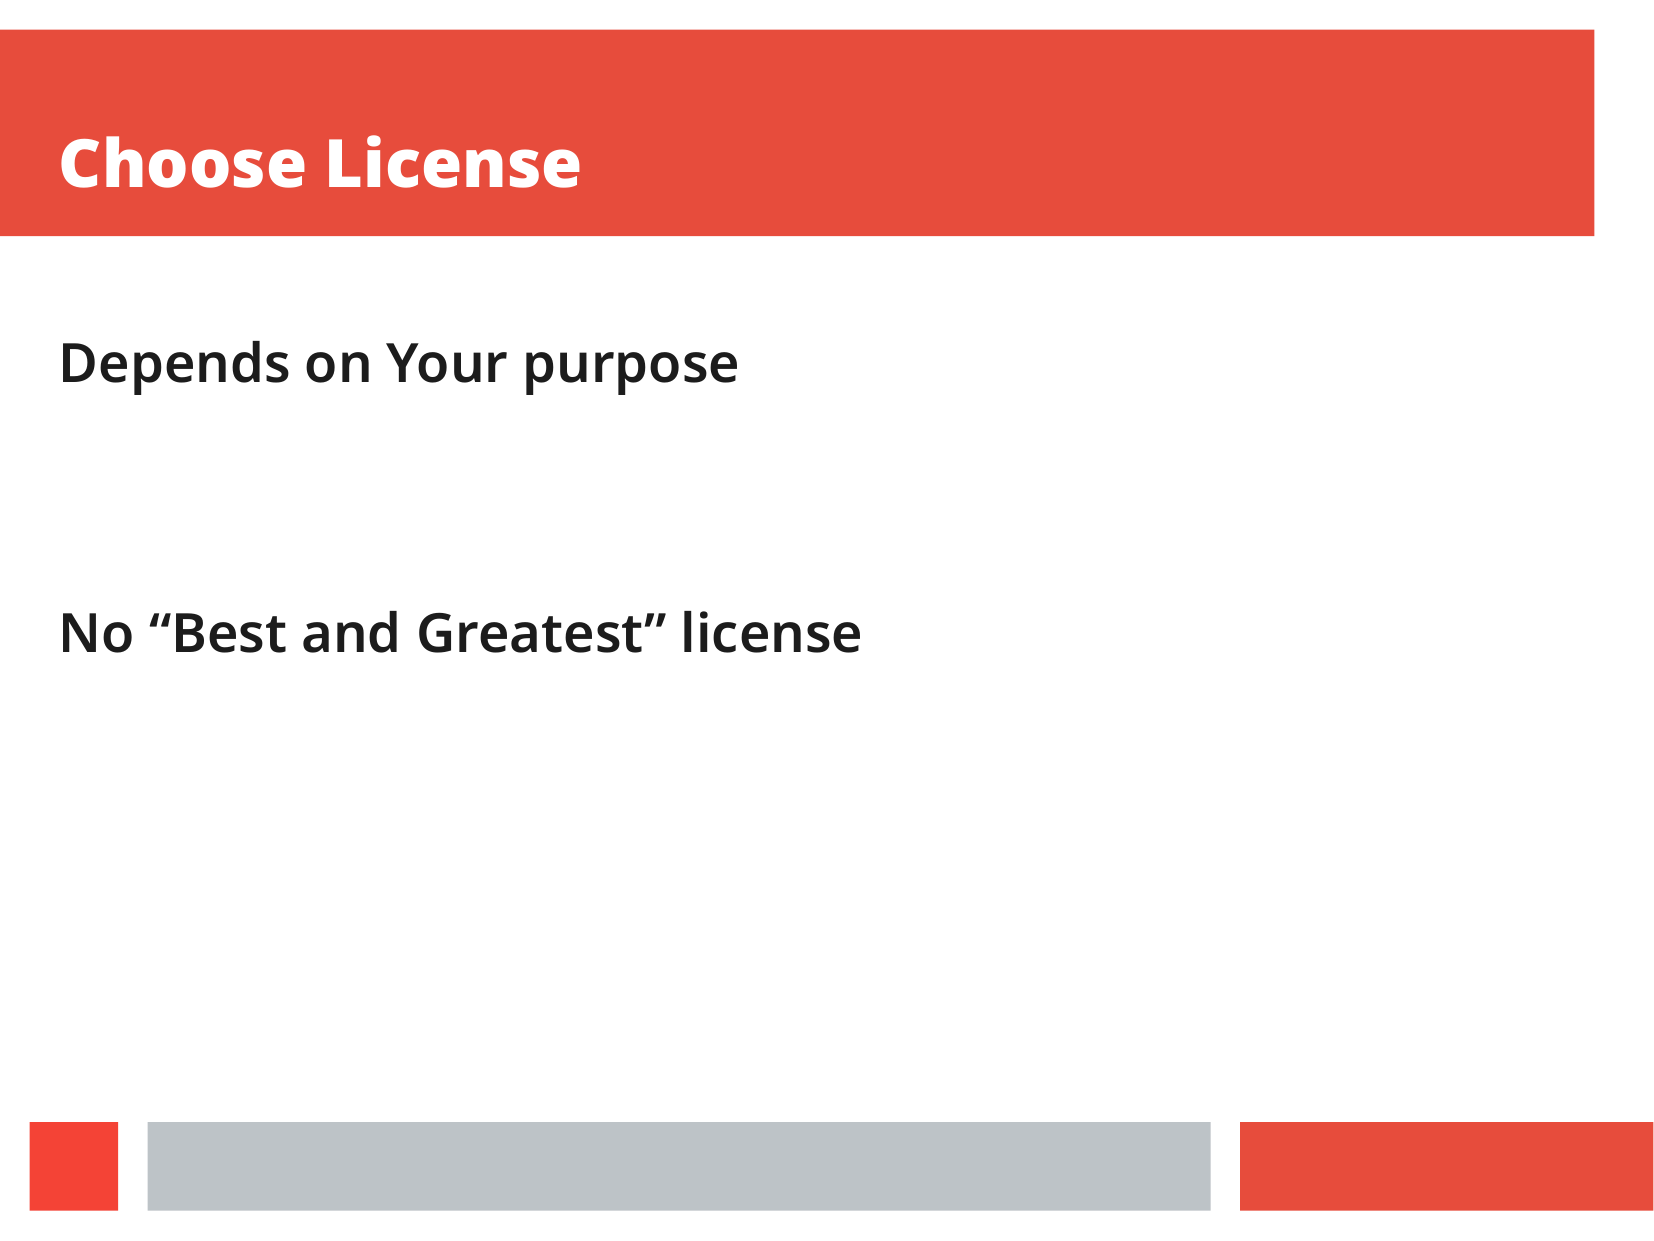

# Choose License
Depends on Your purpose
No “Best and Greatest” license